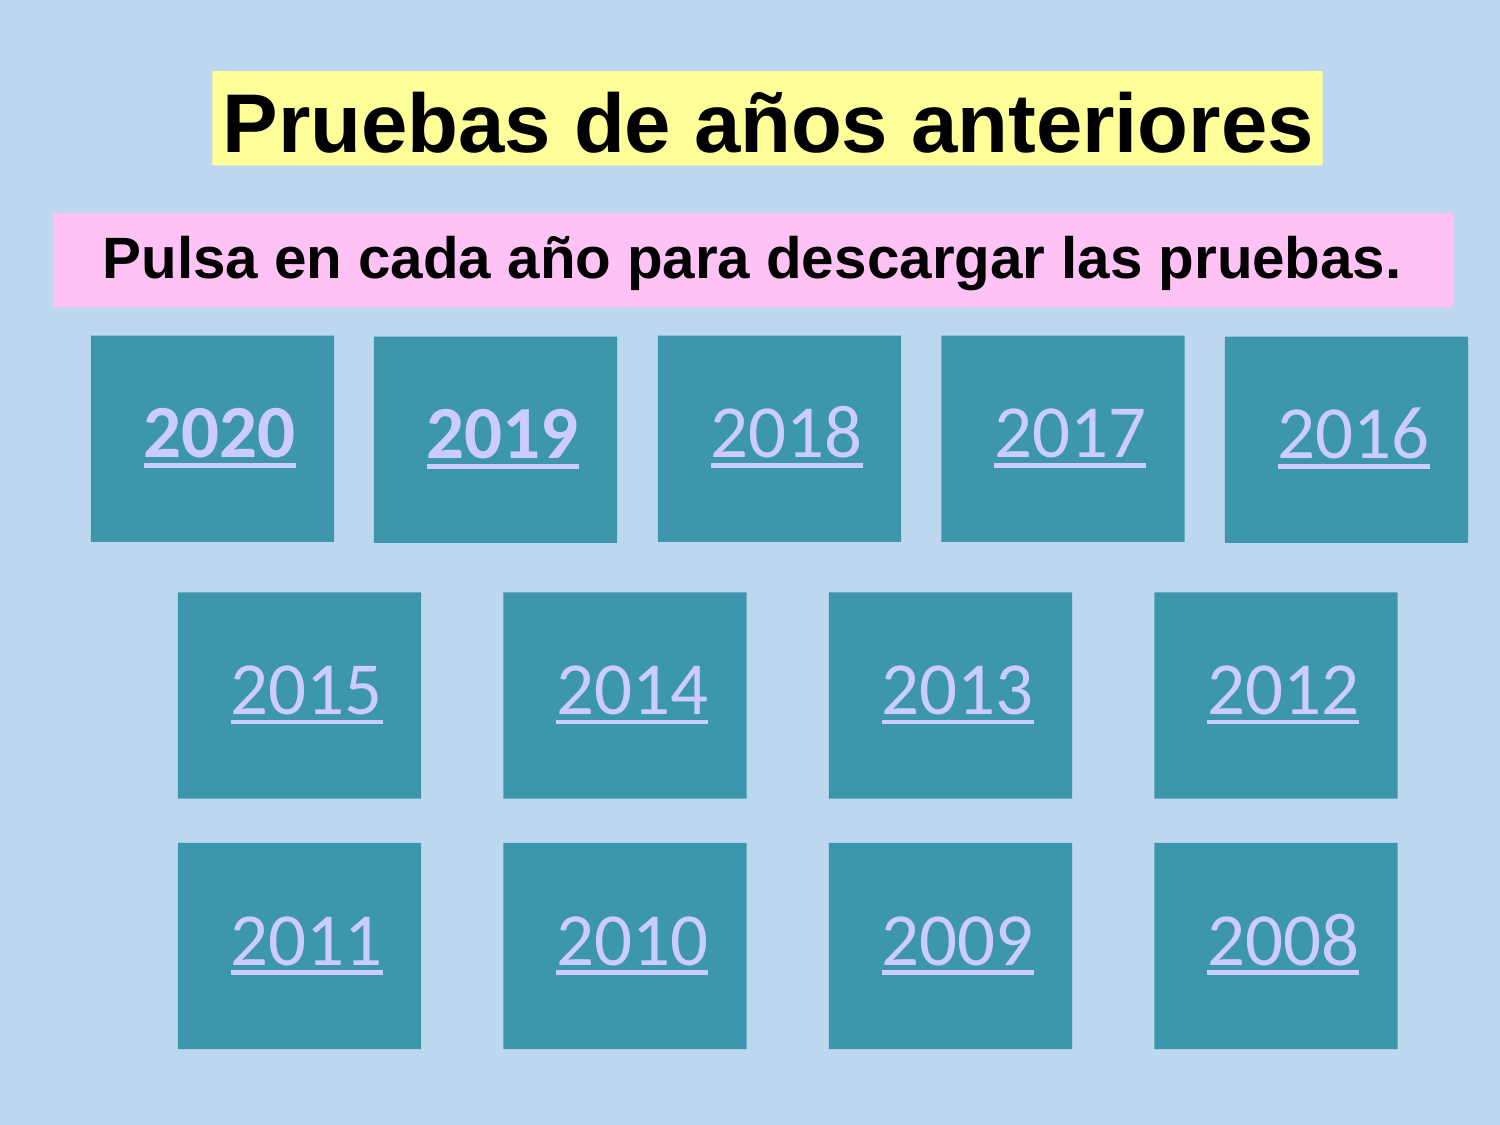

Pruebas de años anteriores
Pulsa en cada año para descargar las pruebas.
2020
2018
2017
2019
2016
2015
2014
2013
2012
2011
2010
2009
2008